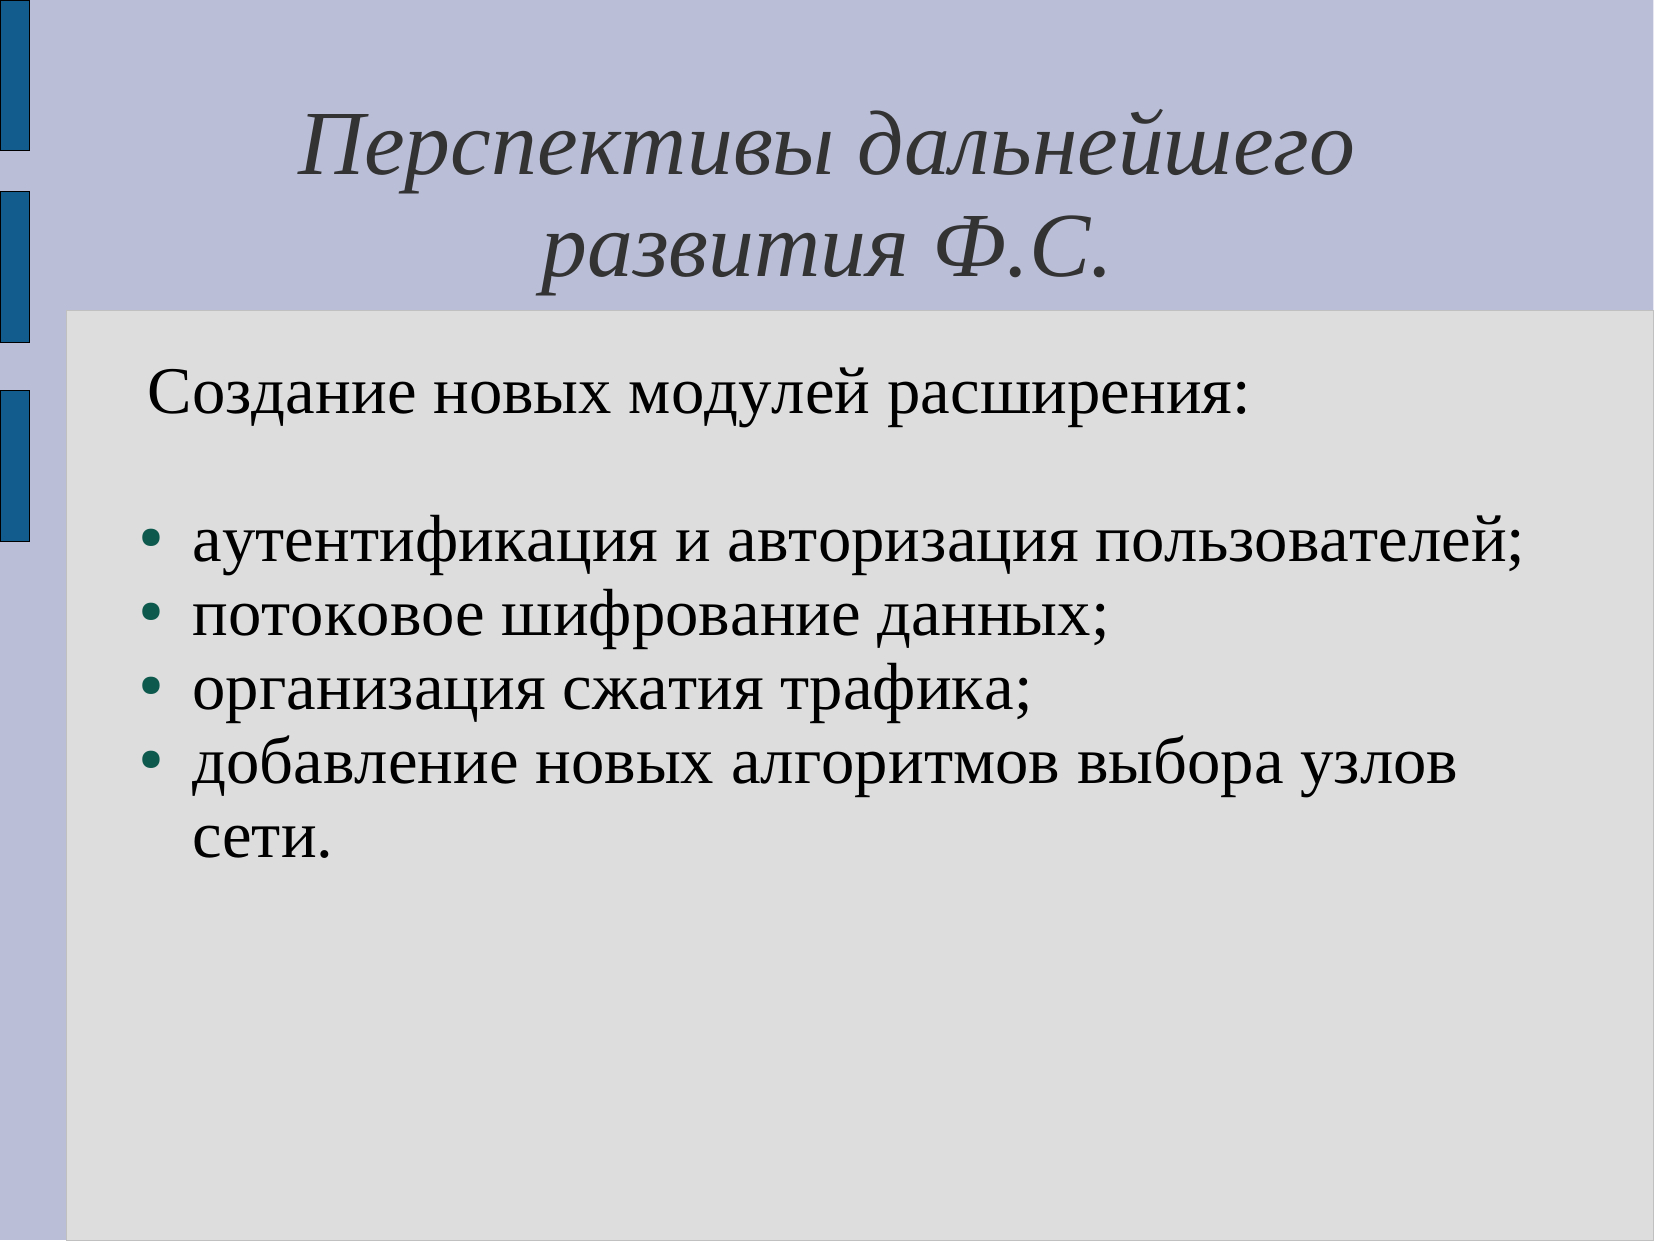

# Перспективы дальнейшего развития Ф.С.
Создание новых модулей расширения:
аутентификация и авторизация пользователей;
потоковое шифрование данных;
организация сжатия трафика;
добавление новых алгоритмов выбора узлов сети.